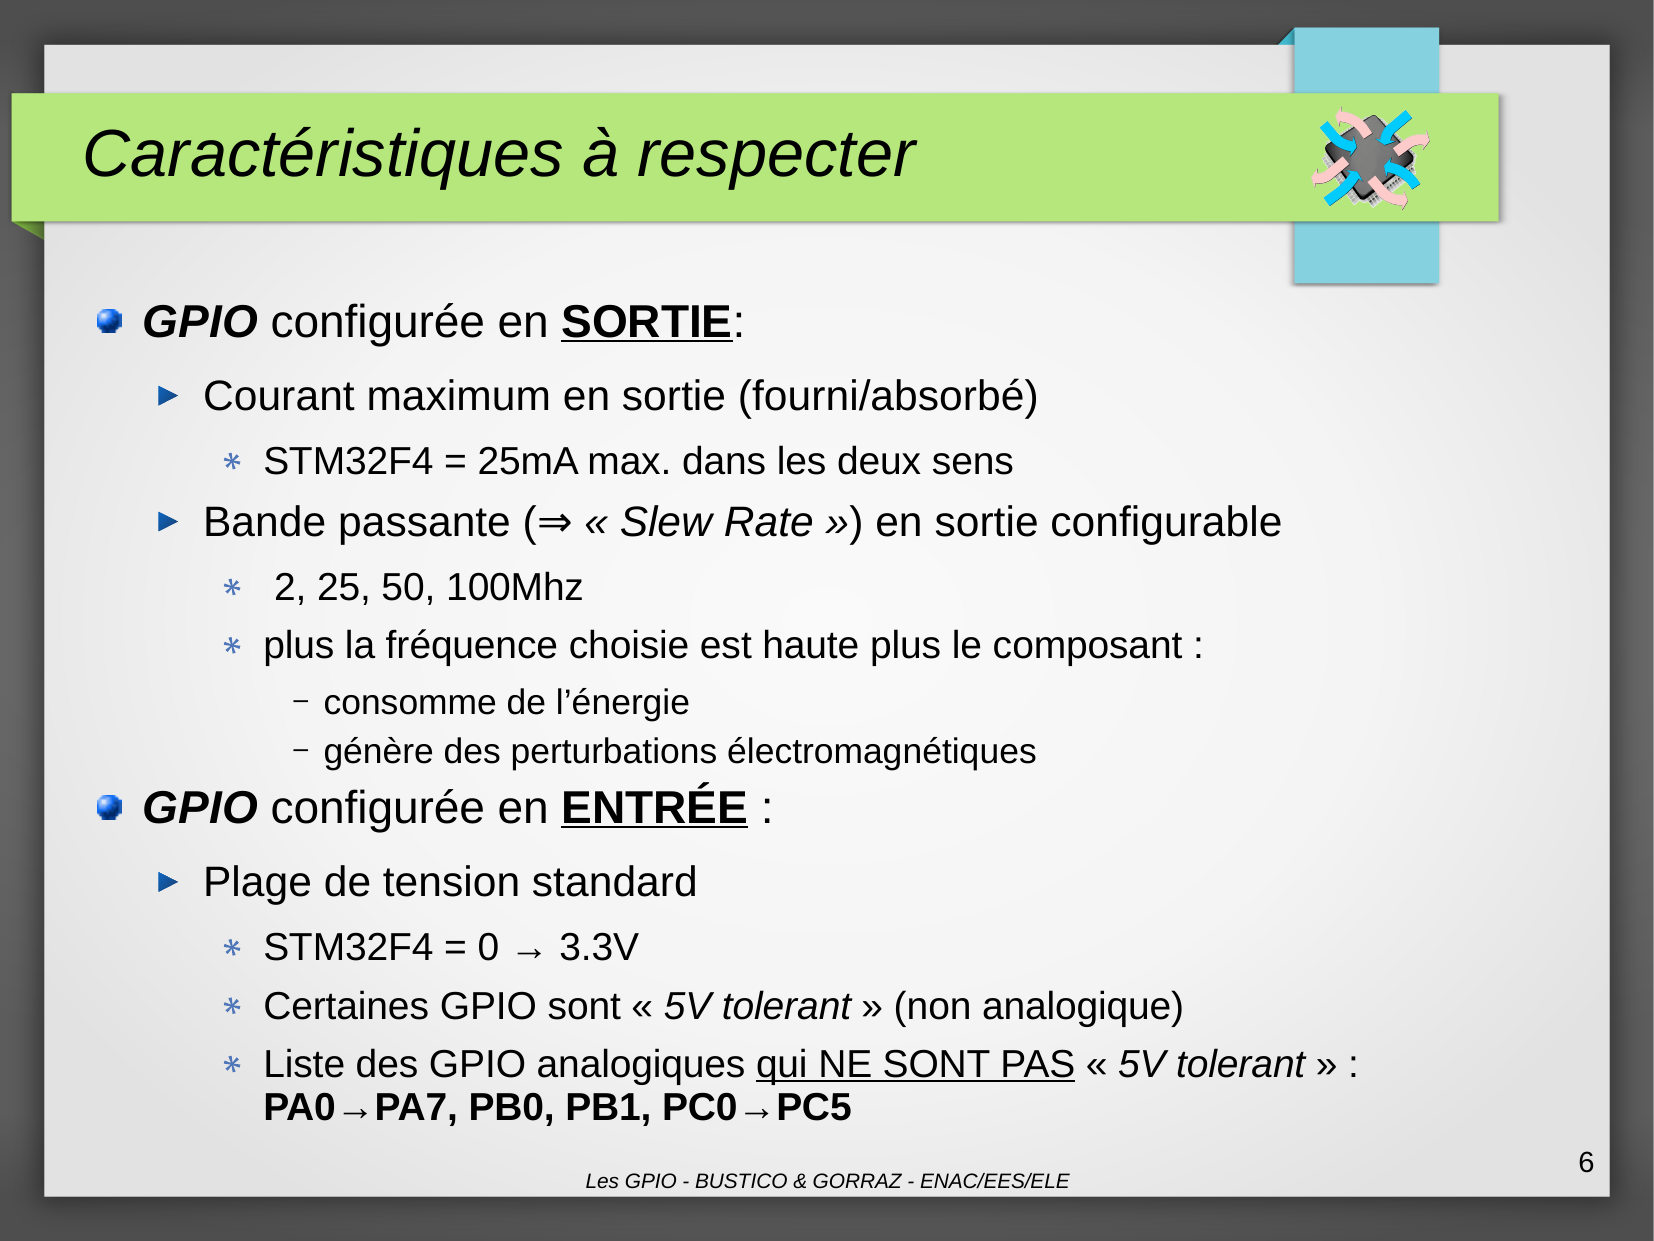

# Caractéristiques à respecter
GPIO configurée en SORTIE:
Courant maximum en sortie (fourni/absorbé)
STM32F4 = 25mA max. dans les deux sens
Bande passante (⇒ « Slew Rate ») en sortie configurable
 2, 25, 50, 100Mhz
plus la fréquence choisie est haute plus le composant :
consomme de l’énergie
génère des perturbations électromagnétiques
GPIO configurée en ENTRÉE :
Plage de tension standard
STM32F4 = 0 → 3.3V
Certaines GPIO sont « 5V tolerant » (non analogique)
Liste des GPIO analogiques qui NE SONT PAS « 5V tolerant » :
PA0→PA7, PB0, PB1, PC0→PC5
6
Les GPIO - BUSTICO & GORRAZ - ENAC/EES/ELE